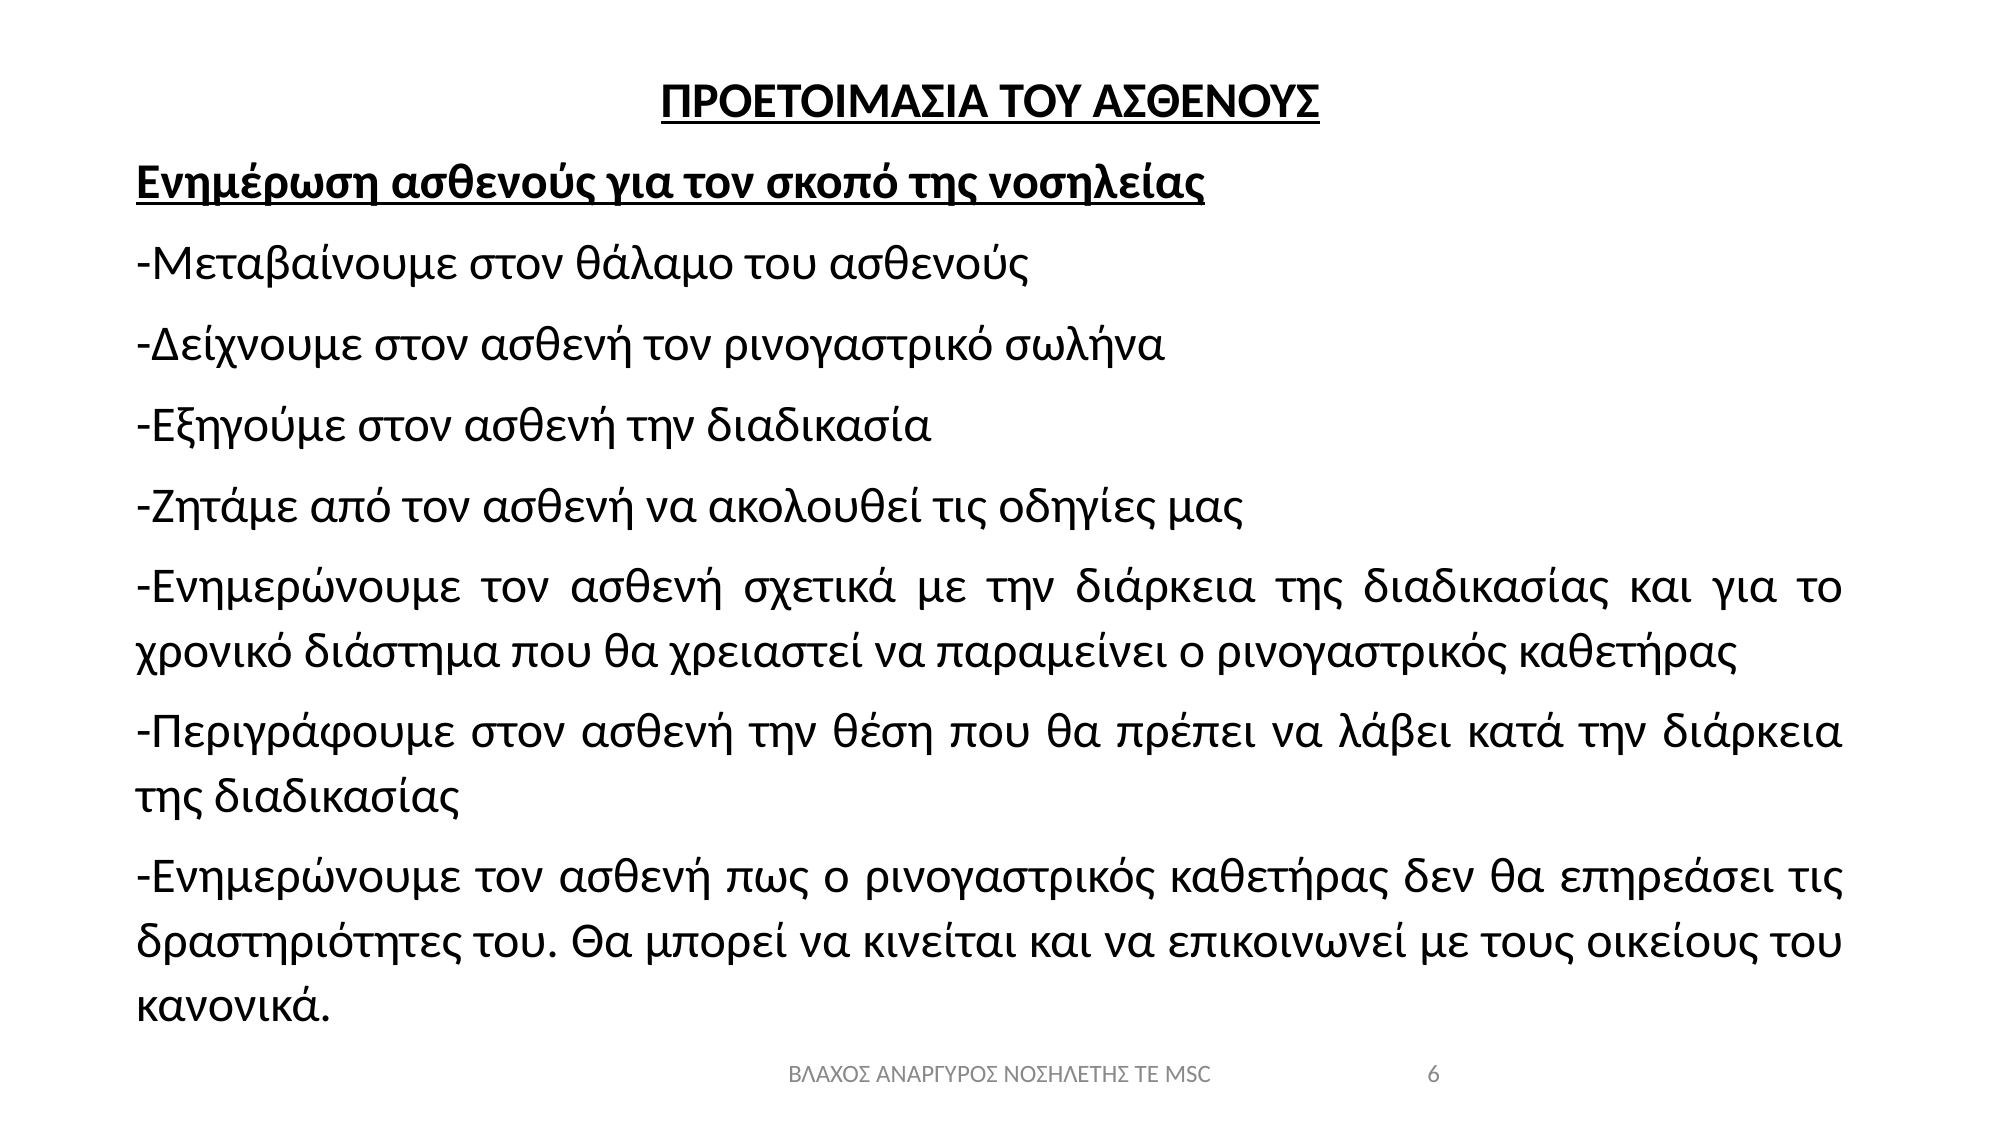

ΠΡΟΕΤΟΙΜΑΣΙΑ ΤΟΥ ΑΣΘΕΝΟΥΣ
Ενημέρωση ασθενούς για τον σκοπό της νοσηλείας
-Μεταβαίνουμε στον θάλαμο του ασθενούς
-Δείχνουμε στον ασθενή τον ρινογαστρικό σωλήνα
-Εξηγούμε στον ασθενή την διαδικασία
-Ζητάμε από τον ασθενή να ακολουθεί τις οδηγίες μας
-Ενημερώνουμε τον ασθενή σχετικά με την διάρκεια της διαδικασίας και για το χρονικό διάστημα που θα χρειαστεί να παραμείνει ο ρινογαστρικός καθετήρας
-Περιγράφουμε στον ασθενή την θέση που θα πρέπει να λάβει κατά την διάρκεια της διαδικασίας
-Ενημερώνουμε τον ασθενή πως ο ρινογαστρικός καθετήρας δεν θα επηρεάσει τις δραστηριότητες του. Θα μπορεί να κινείται και να επικοινωνεί με τους οικείους του κανονικά.
ΒΛΑΧΟΣ ΑΝΑΡΓΥΡΟΣ ΝΟΣΗΛΕΤΗΣ ΤΕ MSC